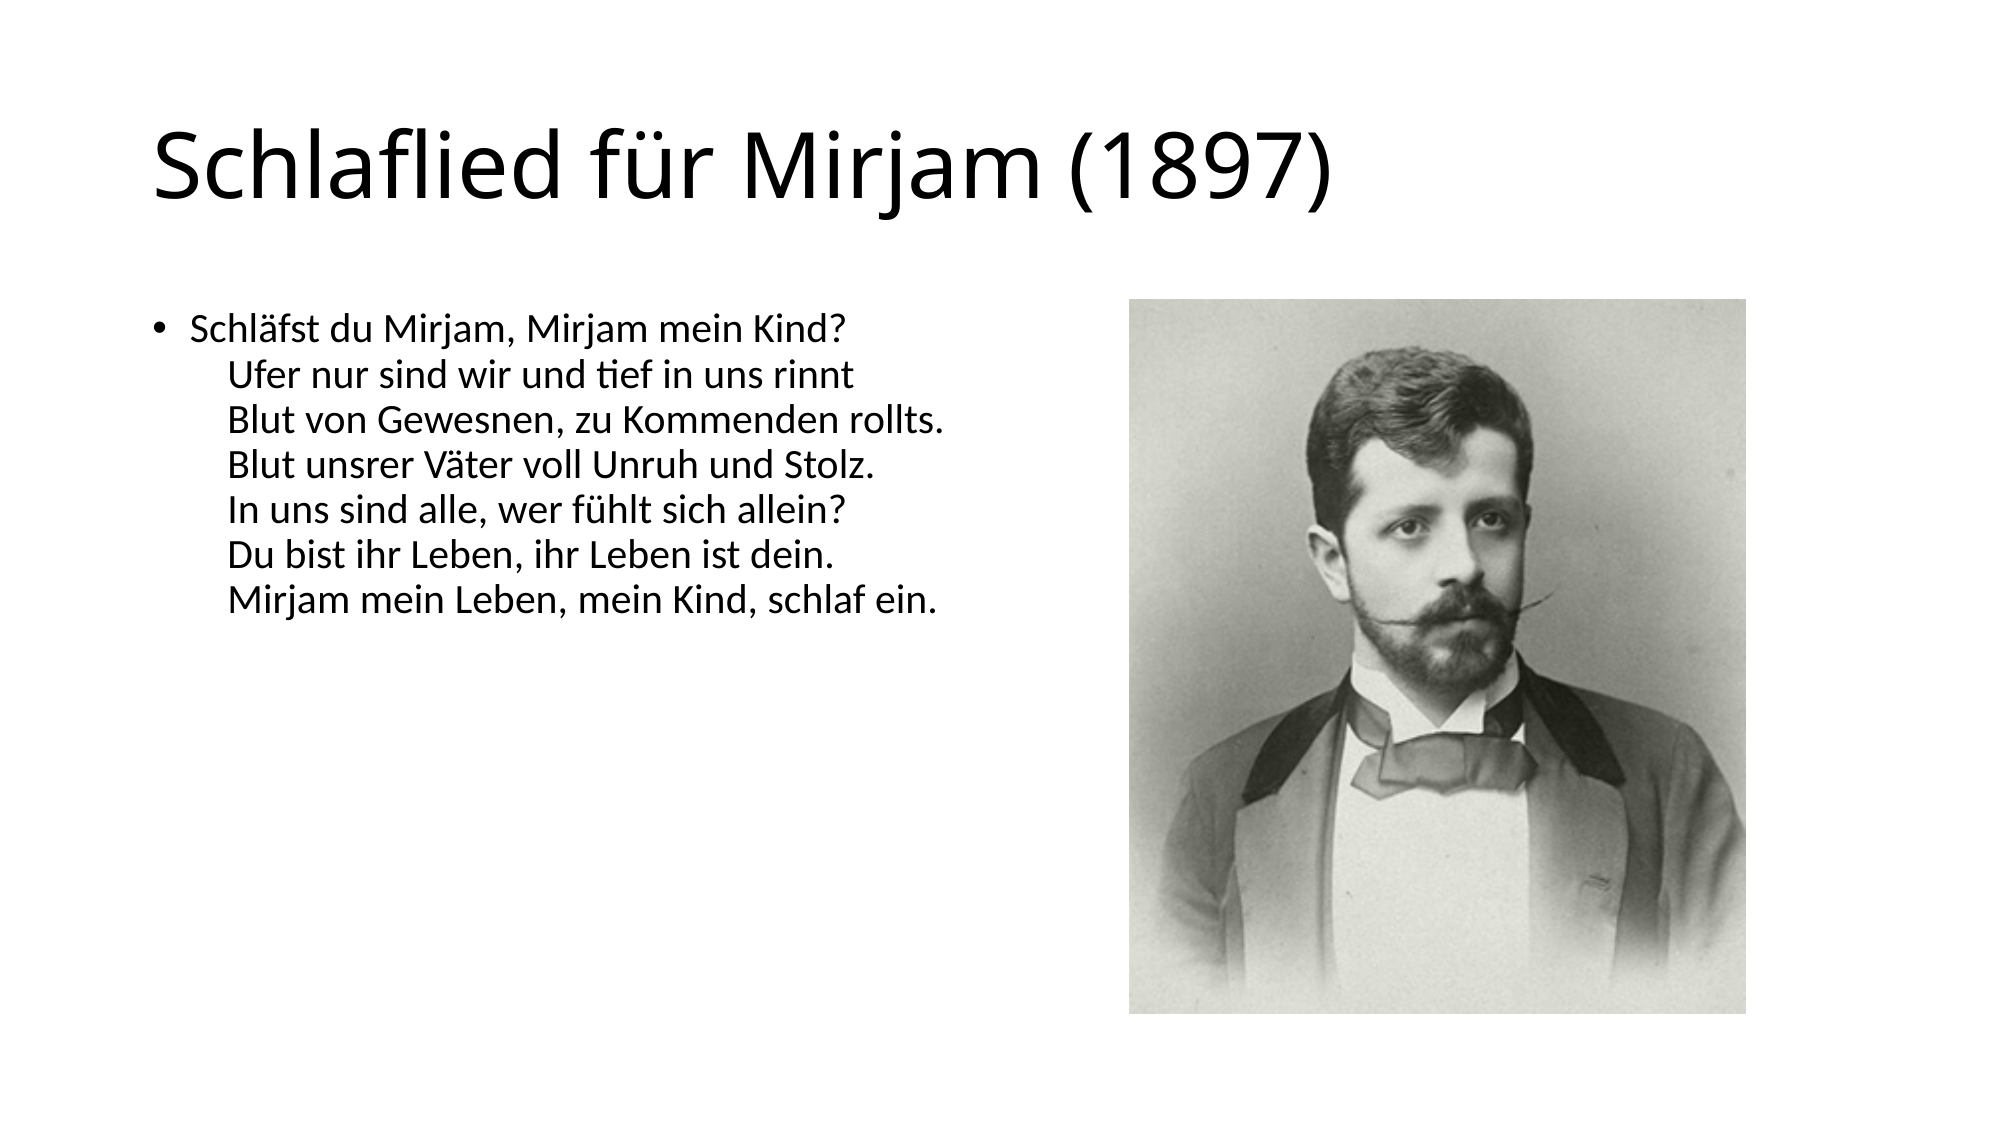

# Schlaflied für Mirjam (1897)
Schläfst du Mirjam, Mirjam mein Kind?
Ufer nur sind wir und tief in uns rinnt
Blut von Gewesnen, zu Kommenden rollts.
Blut unsrer Väter voll Unruh und Stolz.
In uns sind alle, wer fühlt sich allein?
Du bist ihr Leben, ihr Leben ist dein.
Mirjam mein Leben, mein Kind, schlaf ein.